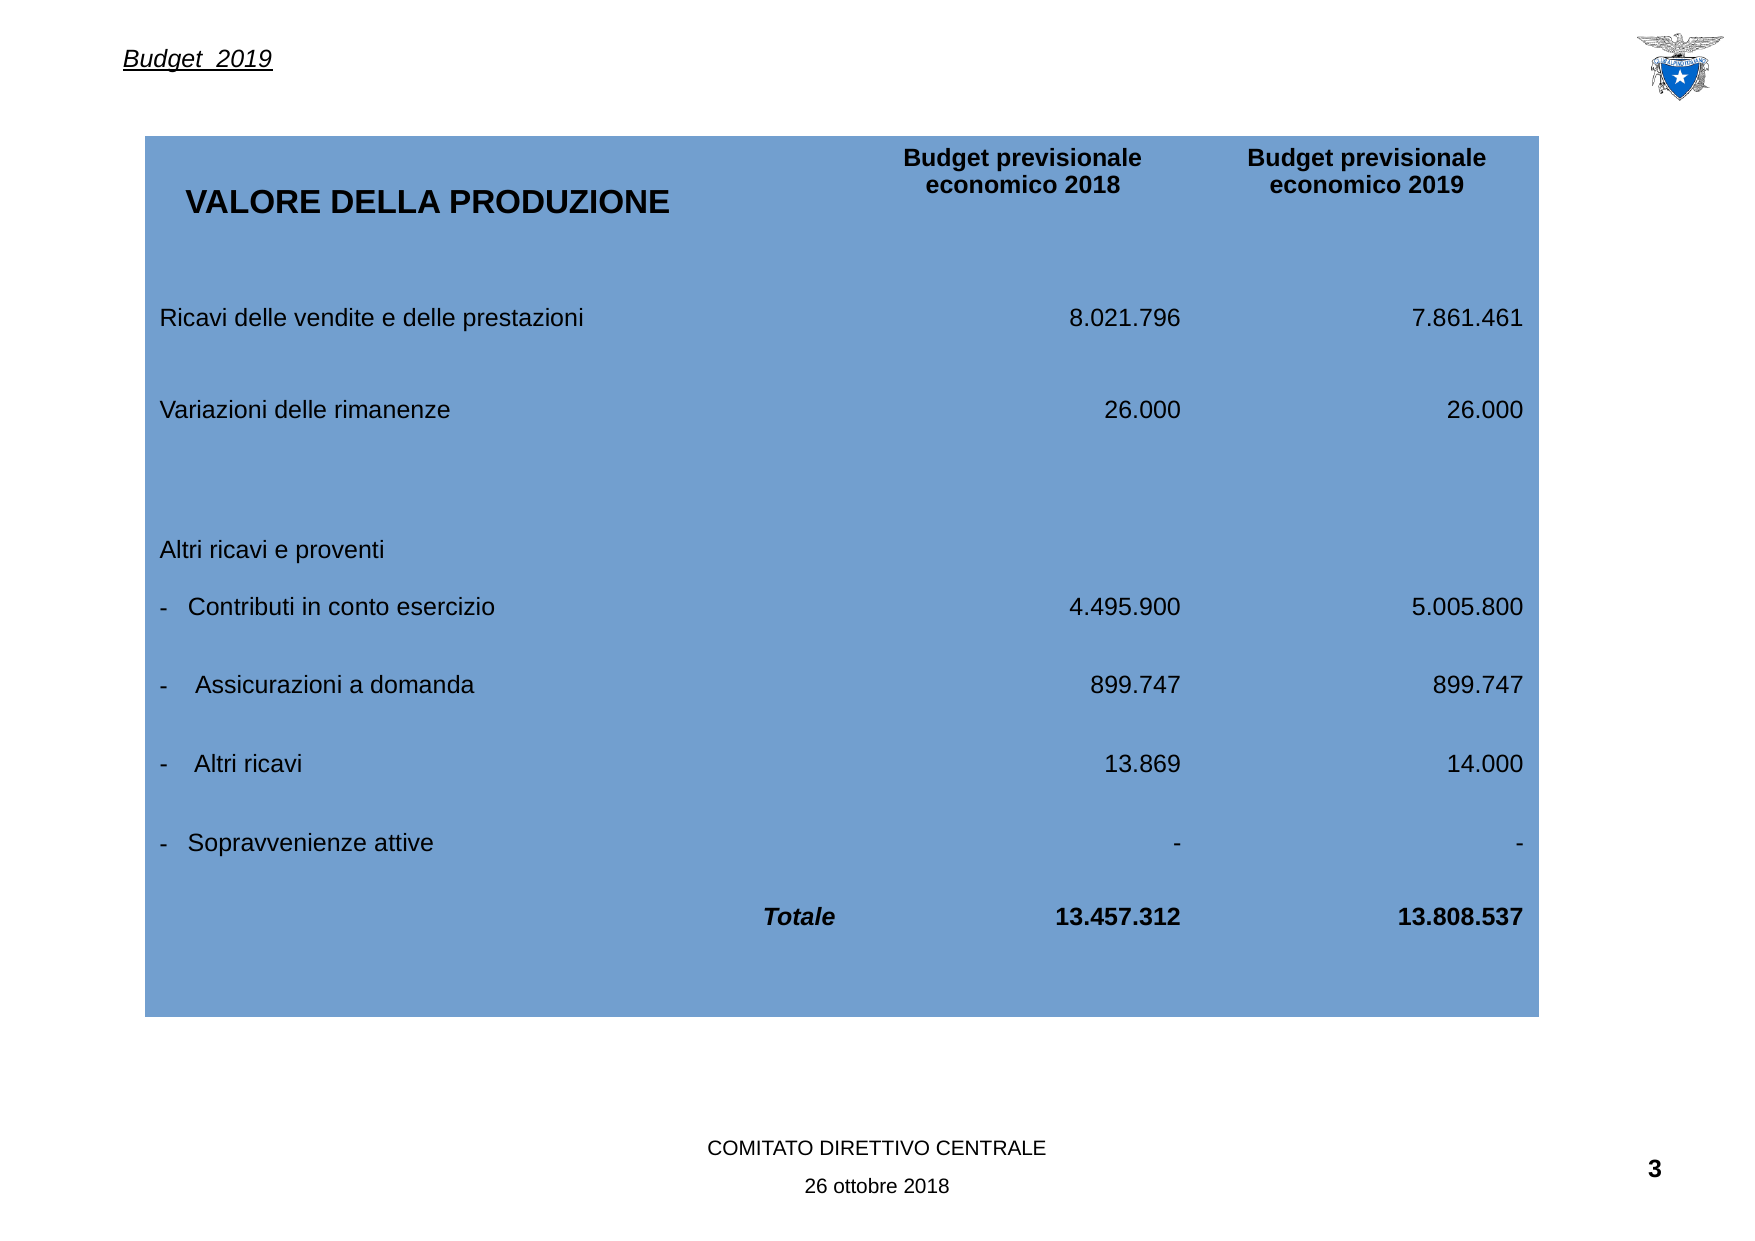

Budget 2019
| | Budget previsionale economico 2018 | Budget previsionale economico 2019 |
| --- | --- | --- |
| Ricavi delle vendite e delle prestazioni | 8.021.796 | 7.861.461 |
| Variazioni delle rimanenze | 26.000 | 26.000 |
| Altri ricavi e proventi | | |
| Contributi in conto esercizio | 4.495.900 | 5.005.800 |
| Assicurazioni a domanda | 899.747 | 899.747 |
| - Altri ricavi | 13.869 | 14.000 |
| Sopravvenienze attive | - | - |
| Totale | 13.457.312 | 13.808.537 |
VALORE DELLA PRODUZIONE
COMITATO DIRETTIVO CENTRALE
26 ottobre 2018
3